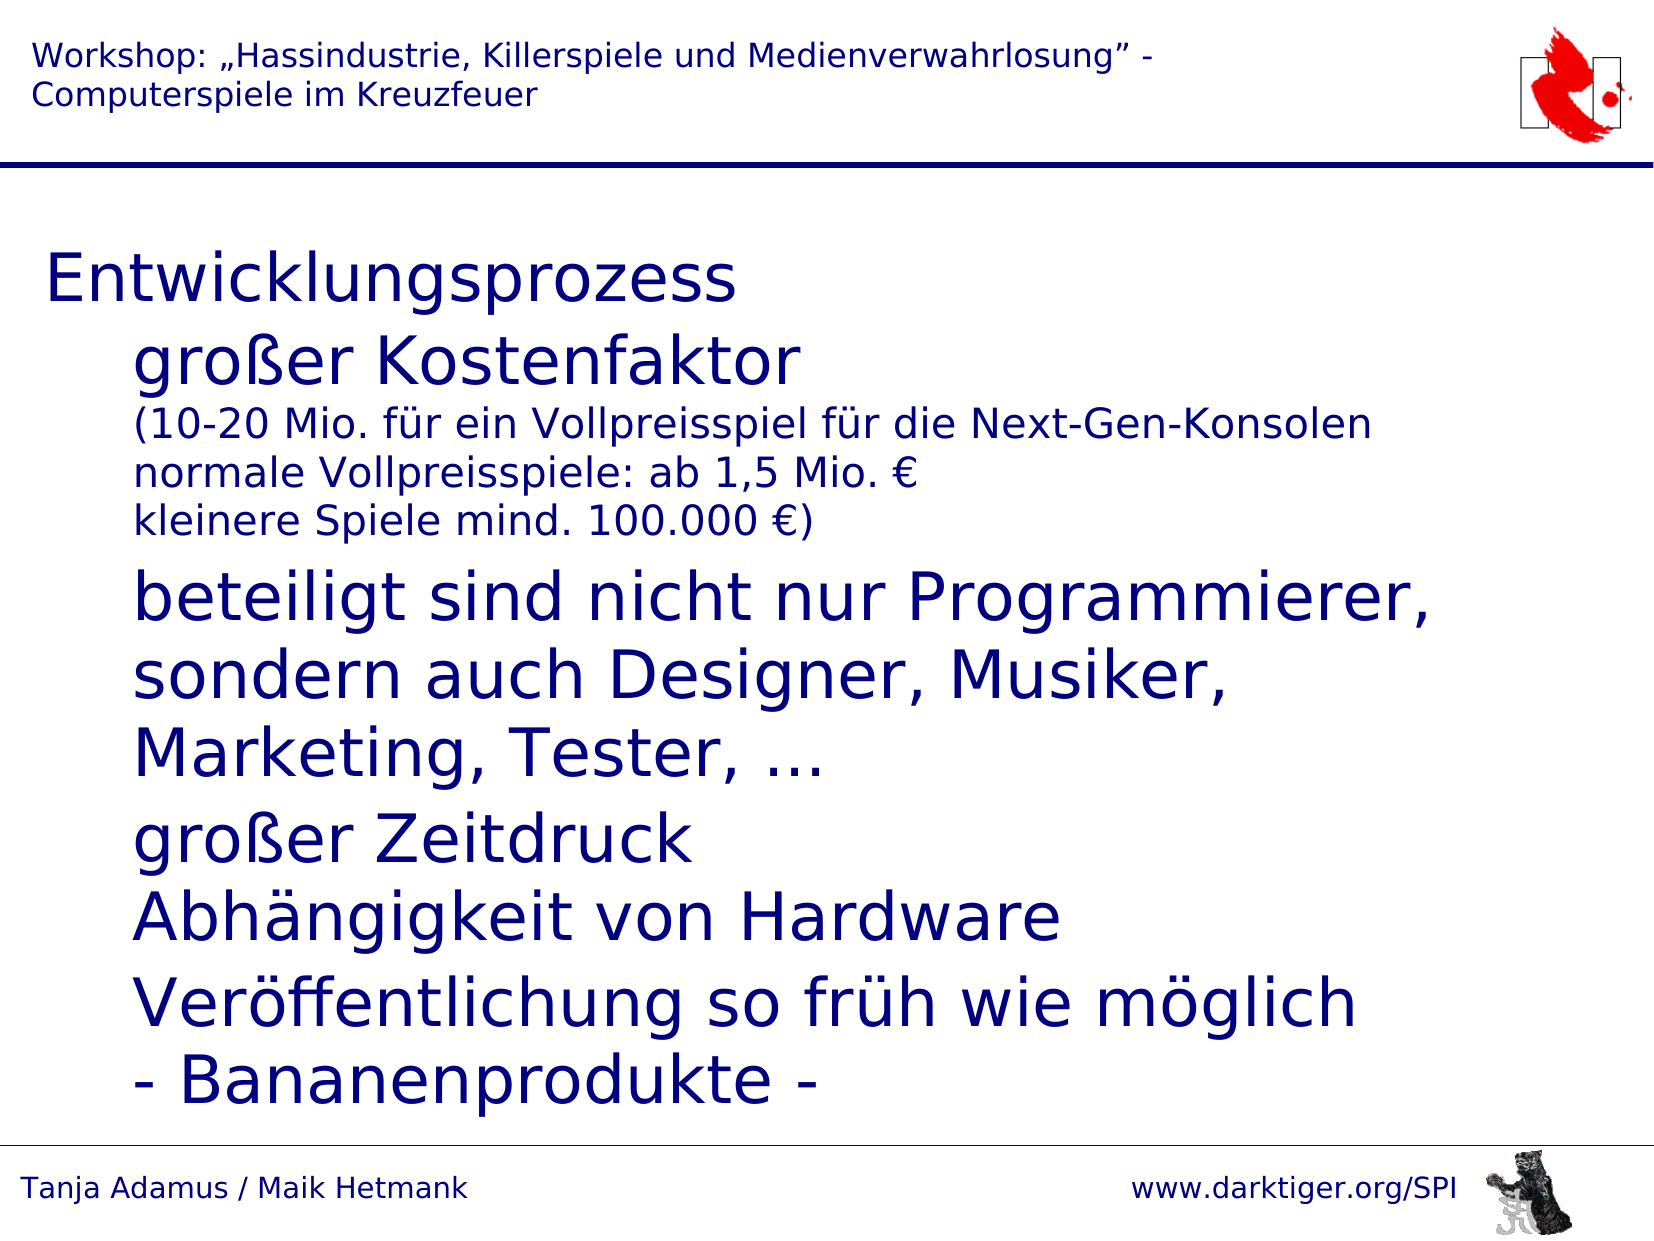

Workshop: „Hassindustrie, Killerspiele und Medienverwahrlosung” - Computerspiele im Kreuzfeuer
Entwicklungsprozess
großer Kostenfaktor
(10-20 Mio. für ein Vollpreisspiel für die Next-Gen-Konsolen
normale Vollpreisspiele: ab 1,5 Mio. €
kleinere Spiele mind. 100.000 €)
beteiligt sind nicht nur Programmierer, sondern auch Designer, Musiker, Marketing, Tester, ...
großer Zeitdruck
Abhängigkeit von Hardware
Veröffentlichung so früh wie möglich
- Bananenprodukte -